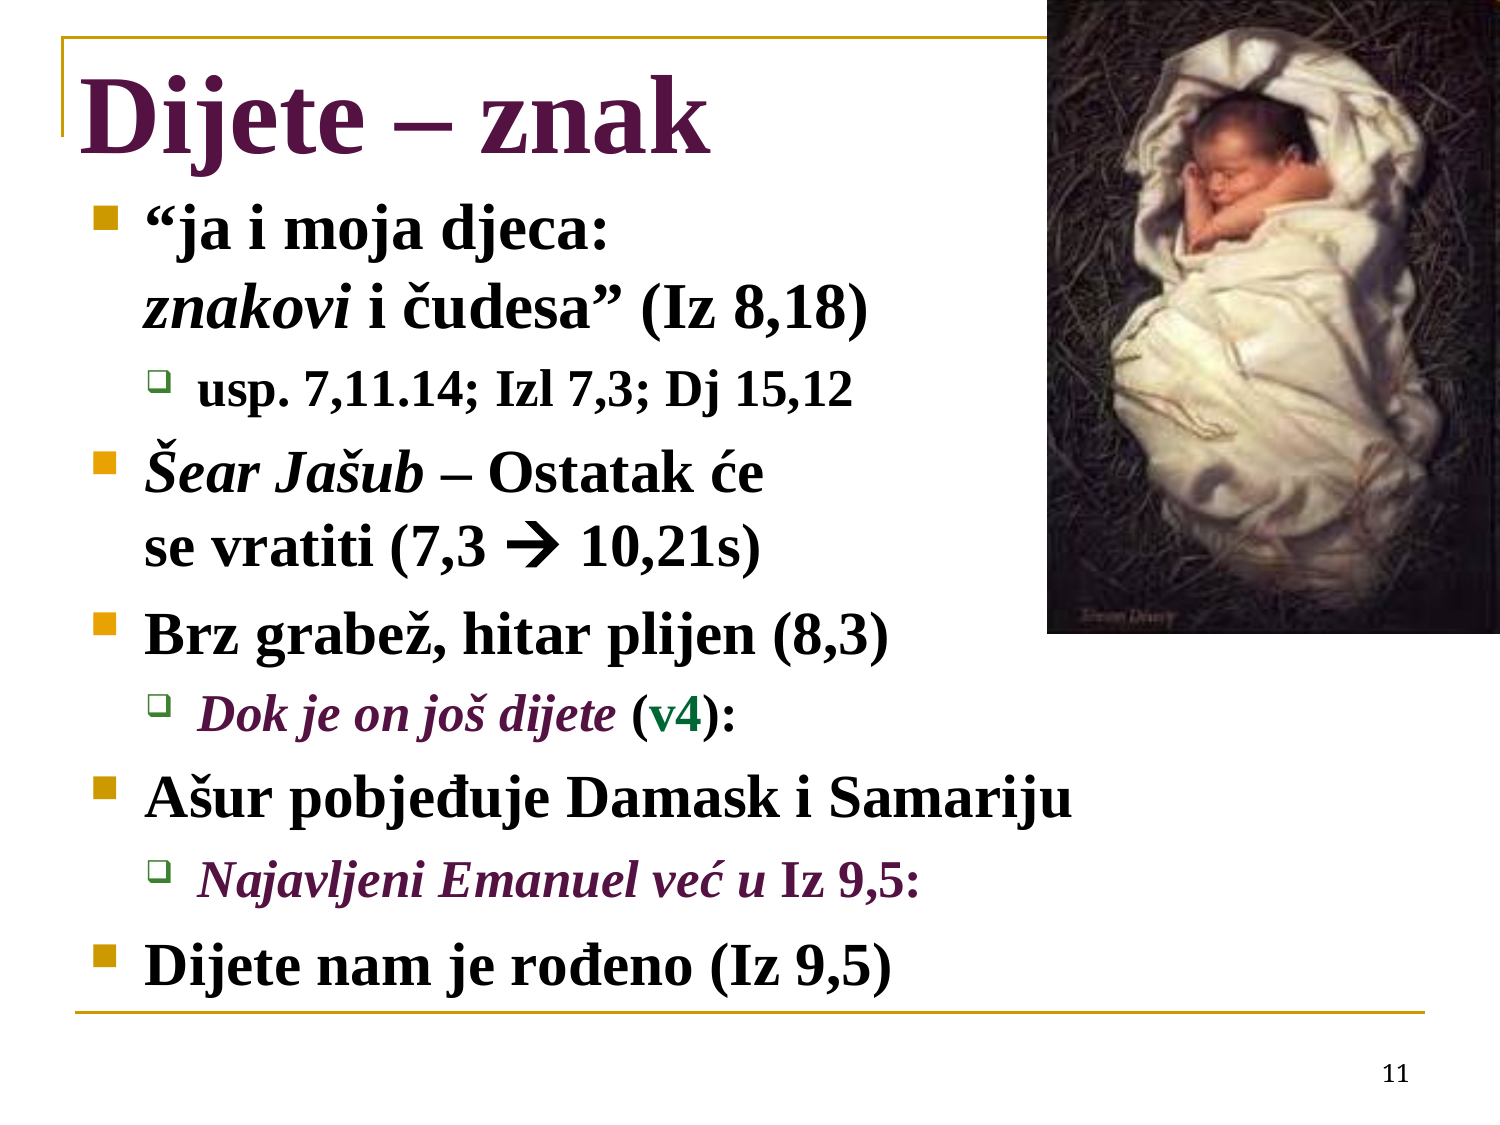

# Dijete – znak
“ja i moja djeca:
znakovi i čudesa” (Iz 8,18)
usp. 7,11.14; Izl 7,3; Dj 15,12
Šear Jašub – Ostatak će
se vratiti (7,3  10,21s)
Brz grabež, hitar plijen (8,3)
Dok je on još dijete (v4):
Ašur pobjeđuje Damask i Samariju
Najavljeni Emanuel već u Iz 9,5:
Dijete nam je rođeno (Iz 9,5)